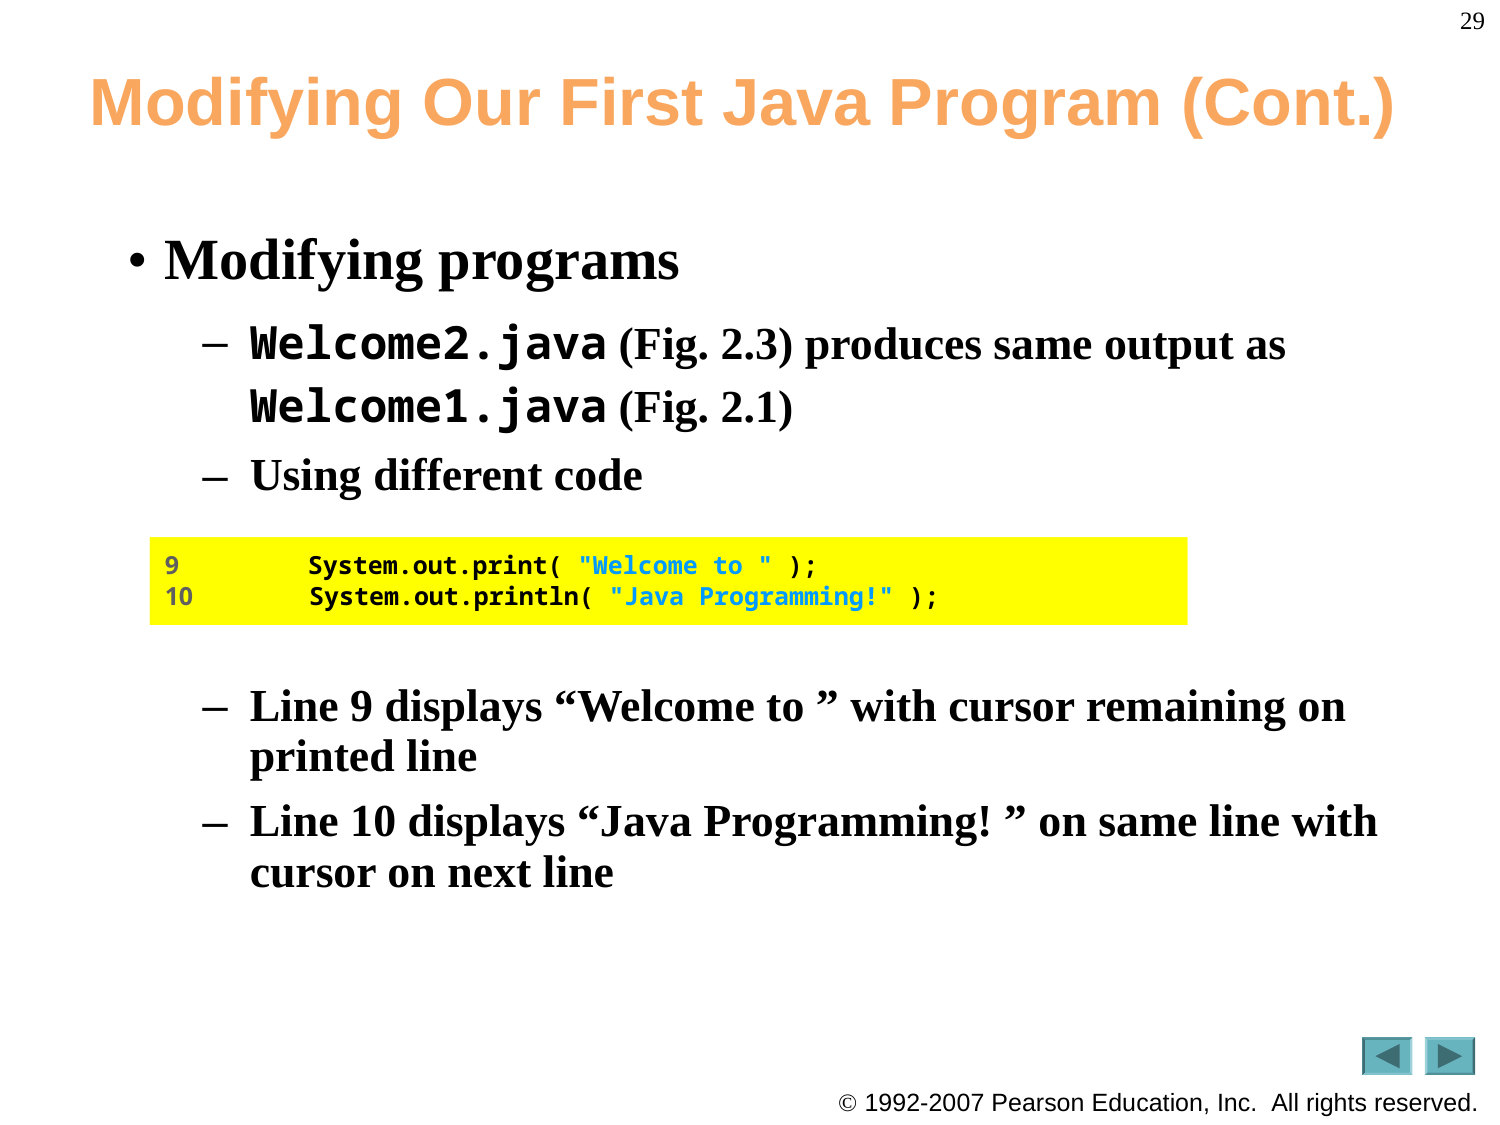

29
# Modifying Our First Java Program (Cont.)
Modifying programs
Welcome2.java (Fig. 2.3) produces same output as Welcome1.java (Fig. 2.1)
Using different code
Line 9 displays “Welcome to ” with cursor remaining on printed line
Line 10 displays “Java Programming! ” on same line with cursor on next line
	9 System.out.print( "Welcome to " );
10 System.out.println( "Java Programming!" );